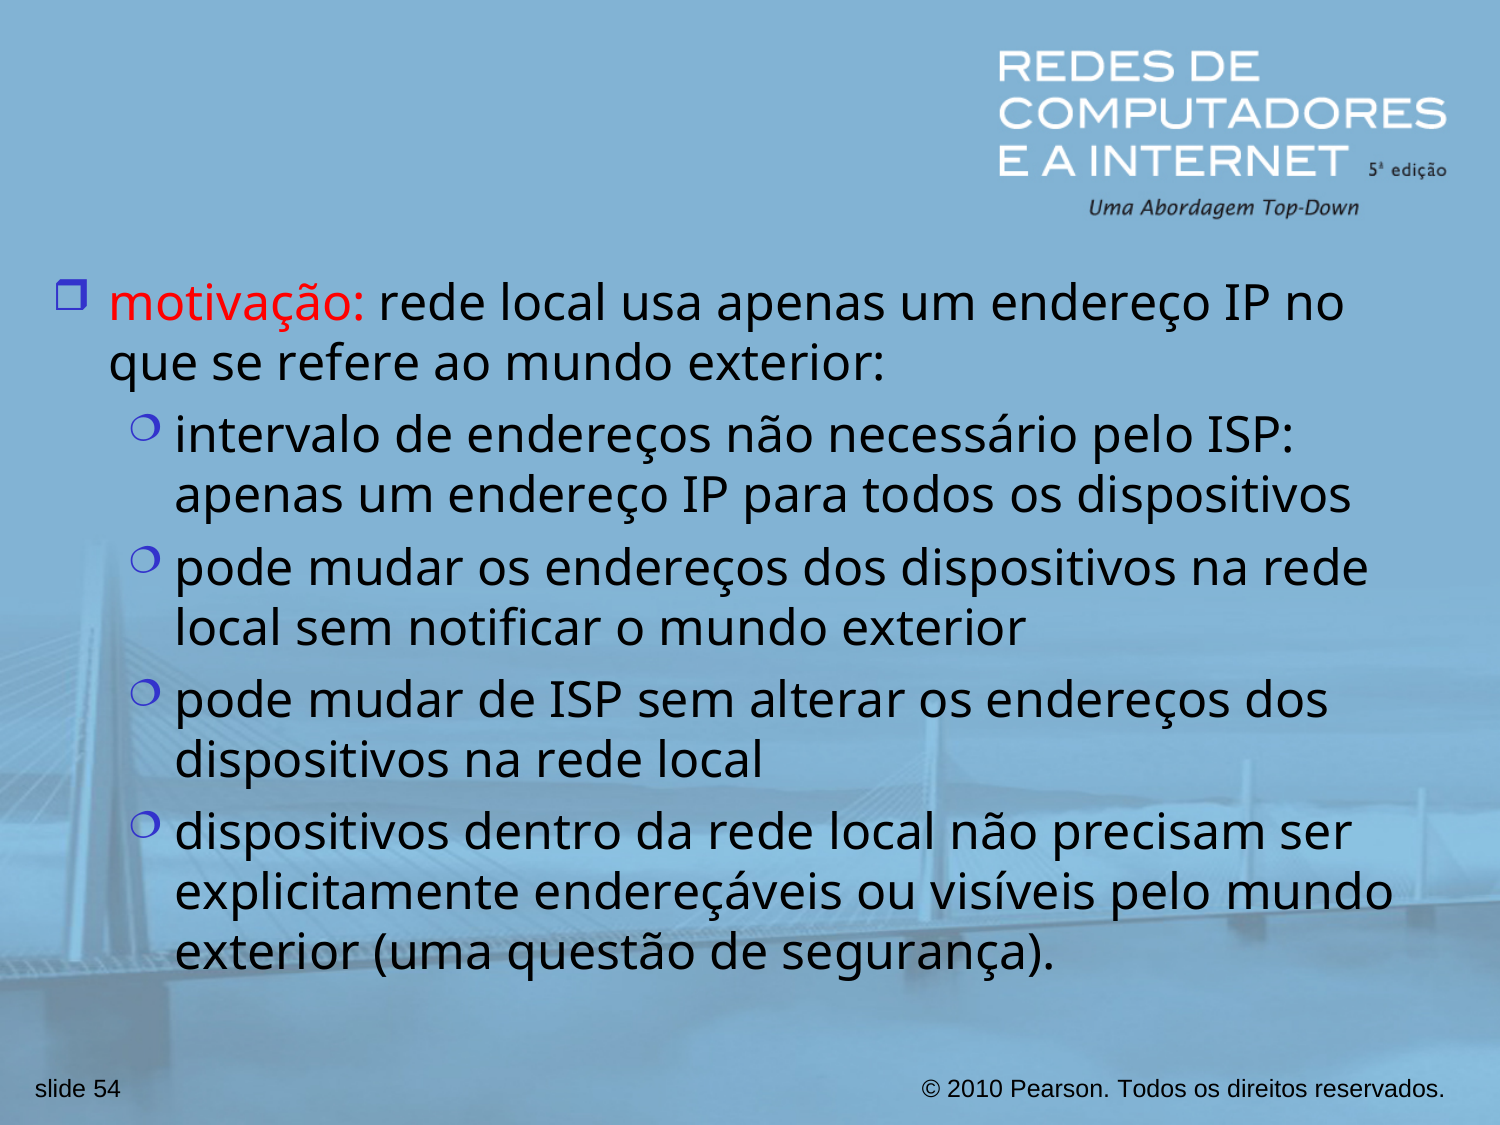

# motivação: rede local usa apenas um endereço IP no que se refere ao mundo exterior:
intervalo de endereços não necessário pelo ISP: apenas um endereço IP para todos os dispositivos
pode mudar os endereços dos dispositivos na rede local sem notificar o mundo exterior
pode mudar de ISP sem alterar os endereços dos dispositivos na rede local
dispositivos dentro da rede local não precisam ser explicitamente endereçáveis ou visíveis pelo mundo exterior (uma questão de segurança).